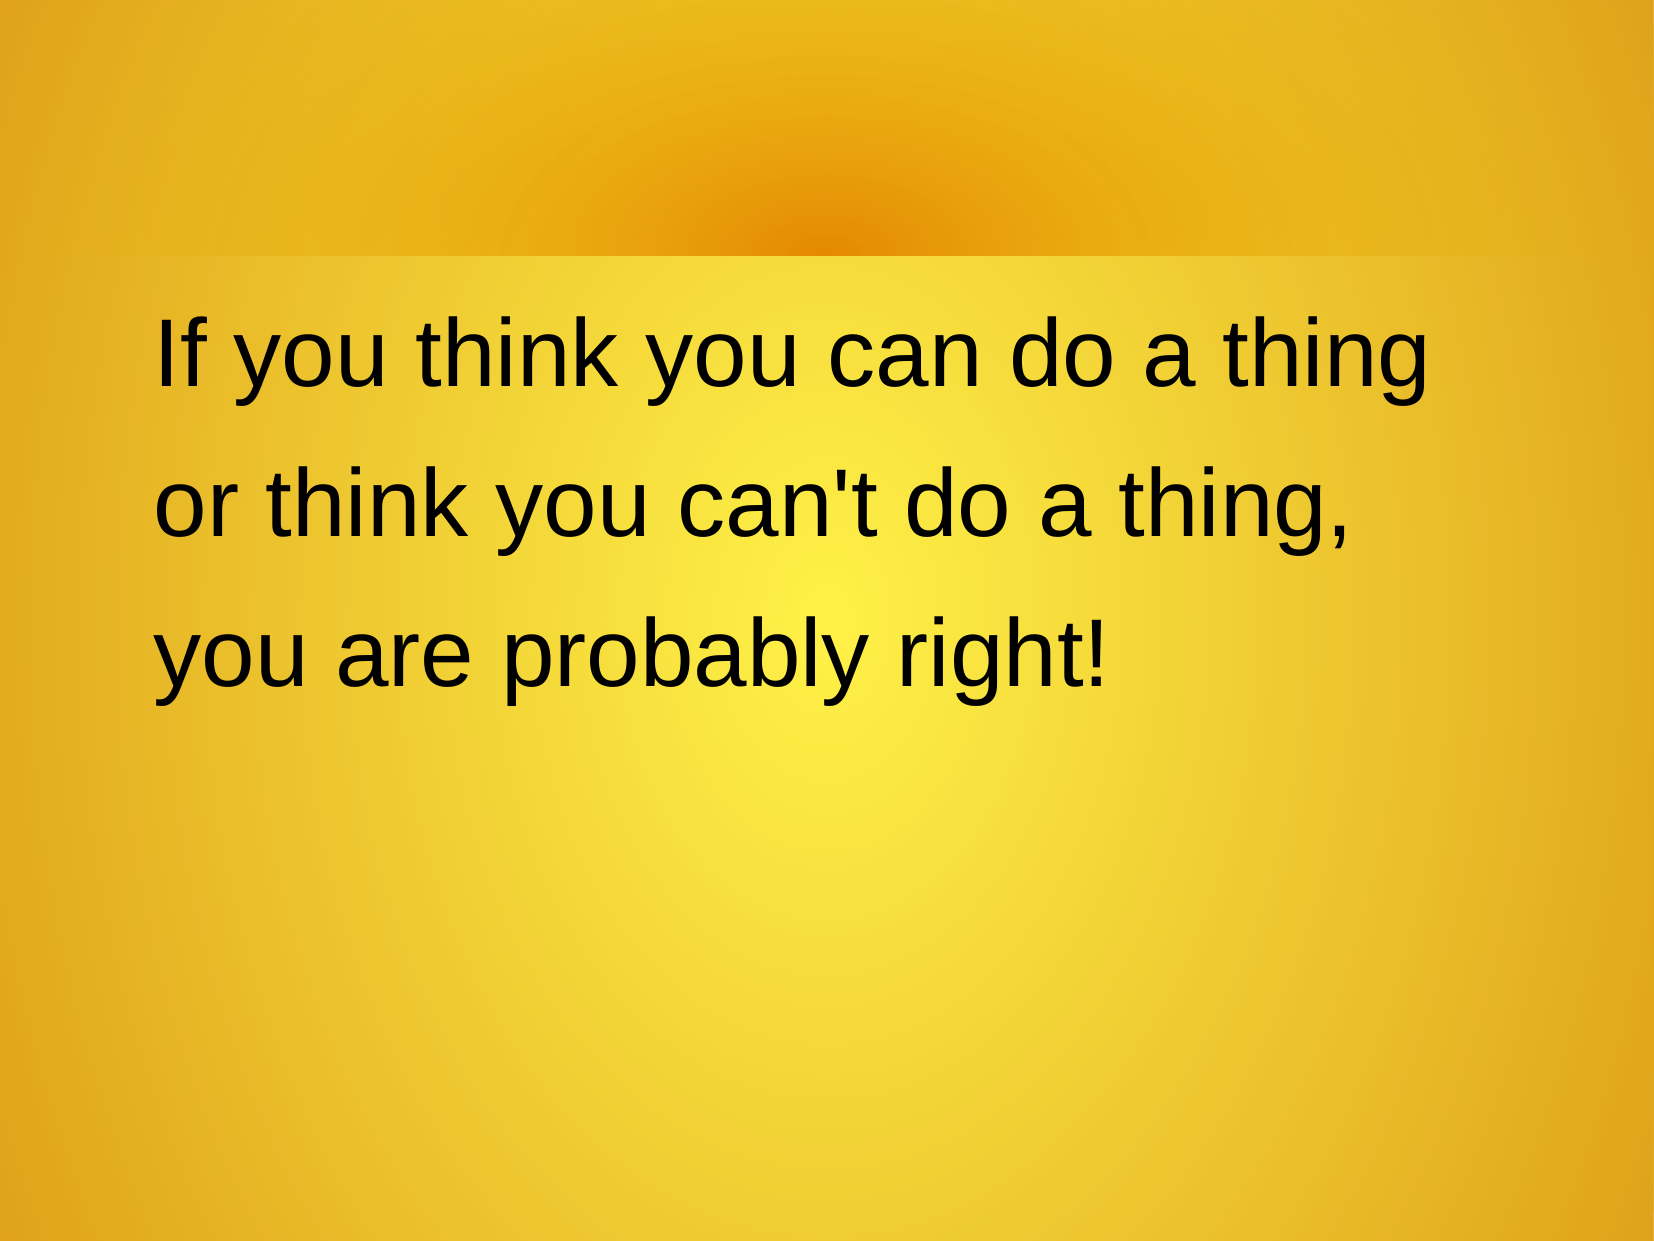

# If you think you can do a thing
or think you can't do a thing,
you are probably right!